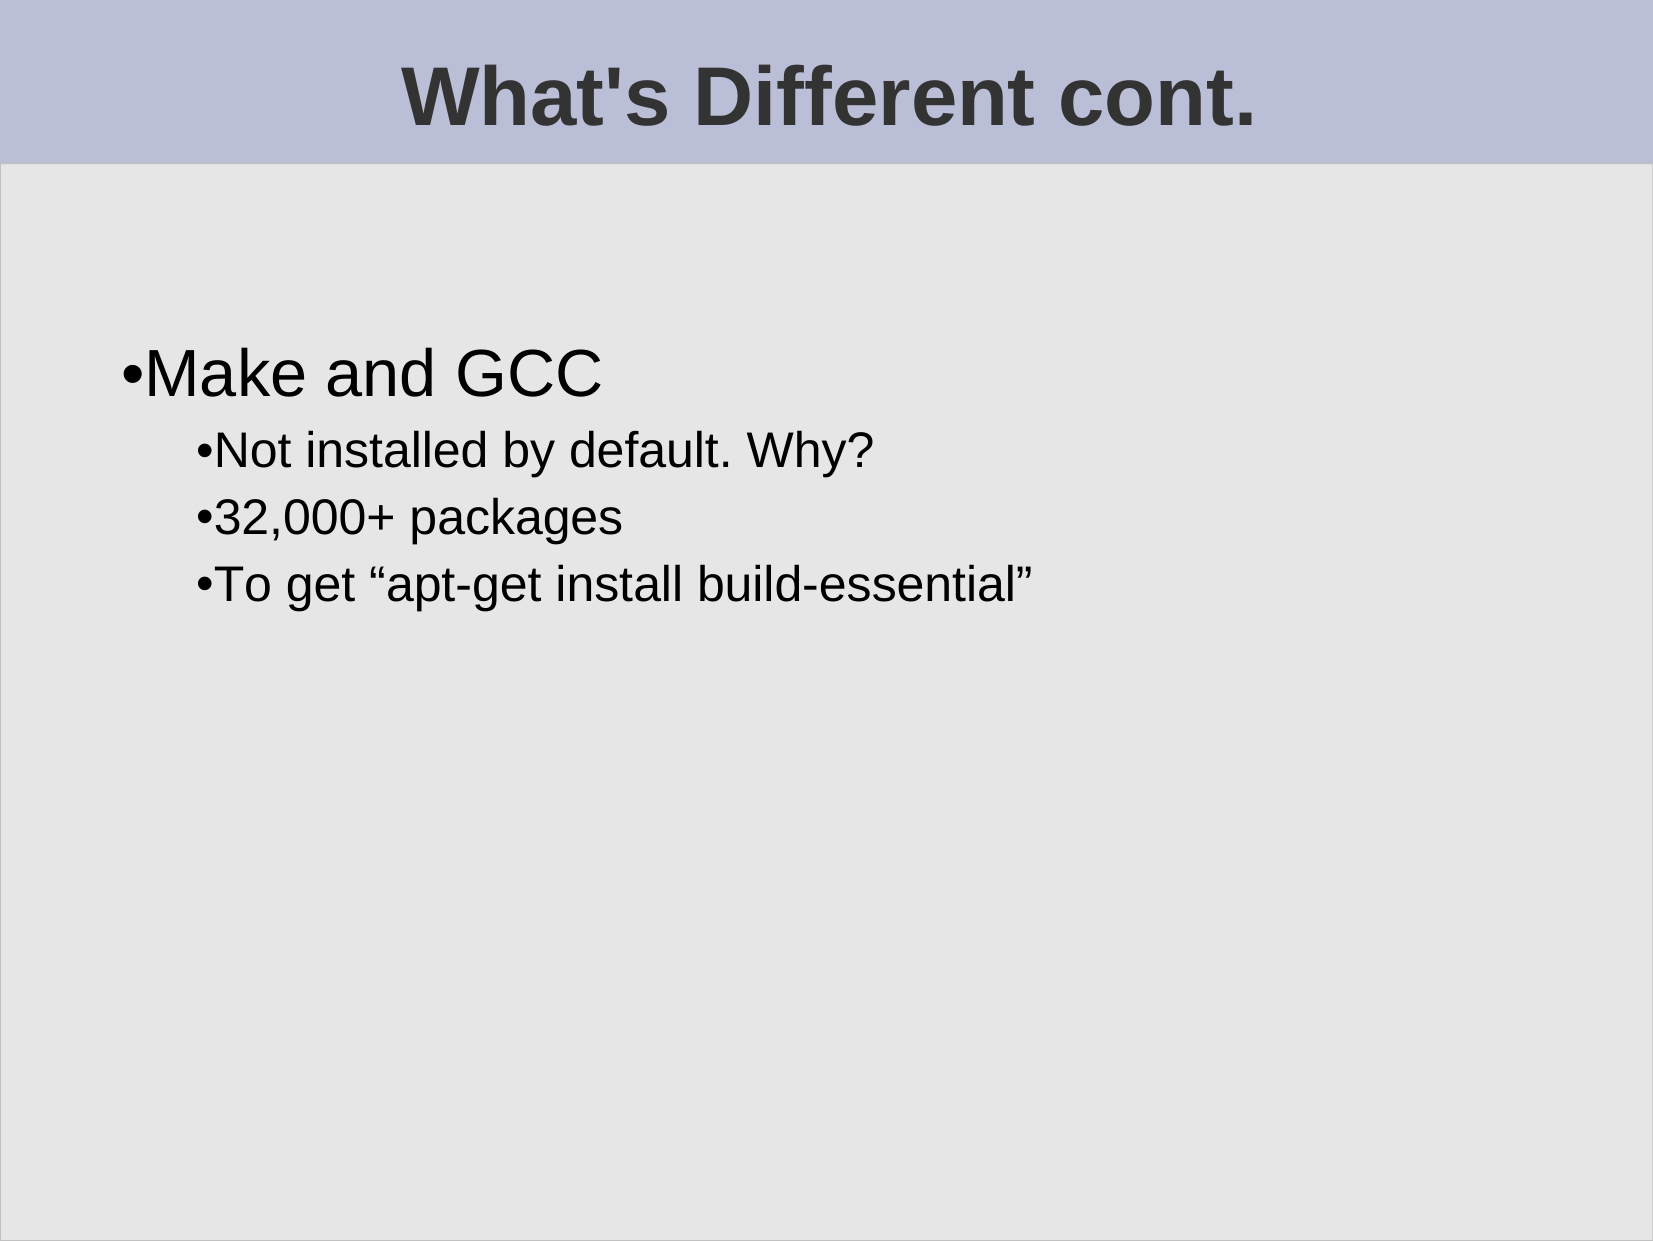

What's Different cont.
# What's Different cont.
Make and GCC
Not installed by default. Why?
32,000+ packages
To get “apt-get install build-essential”